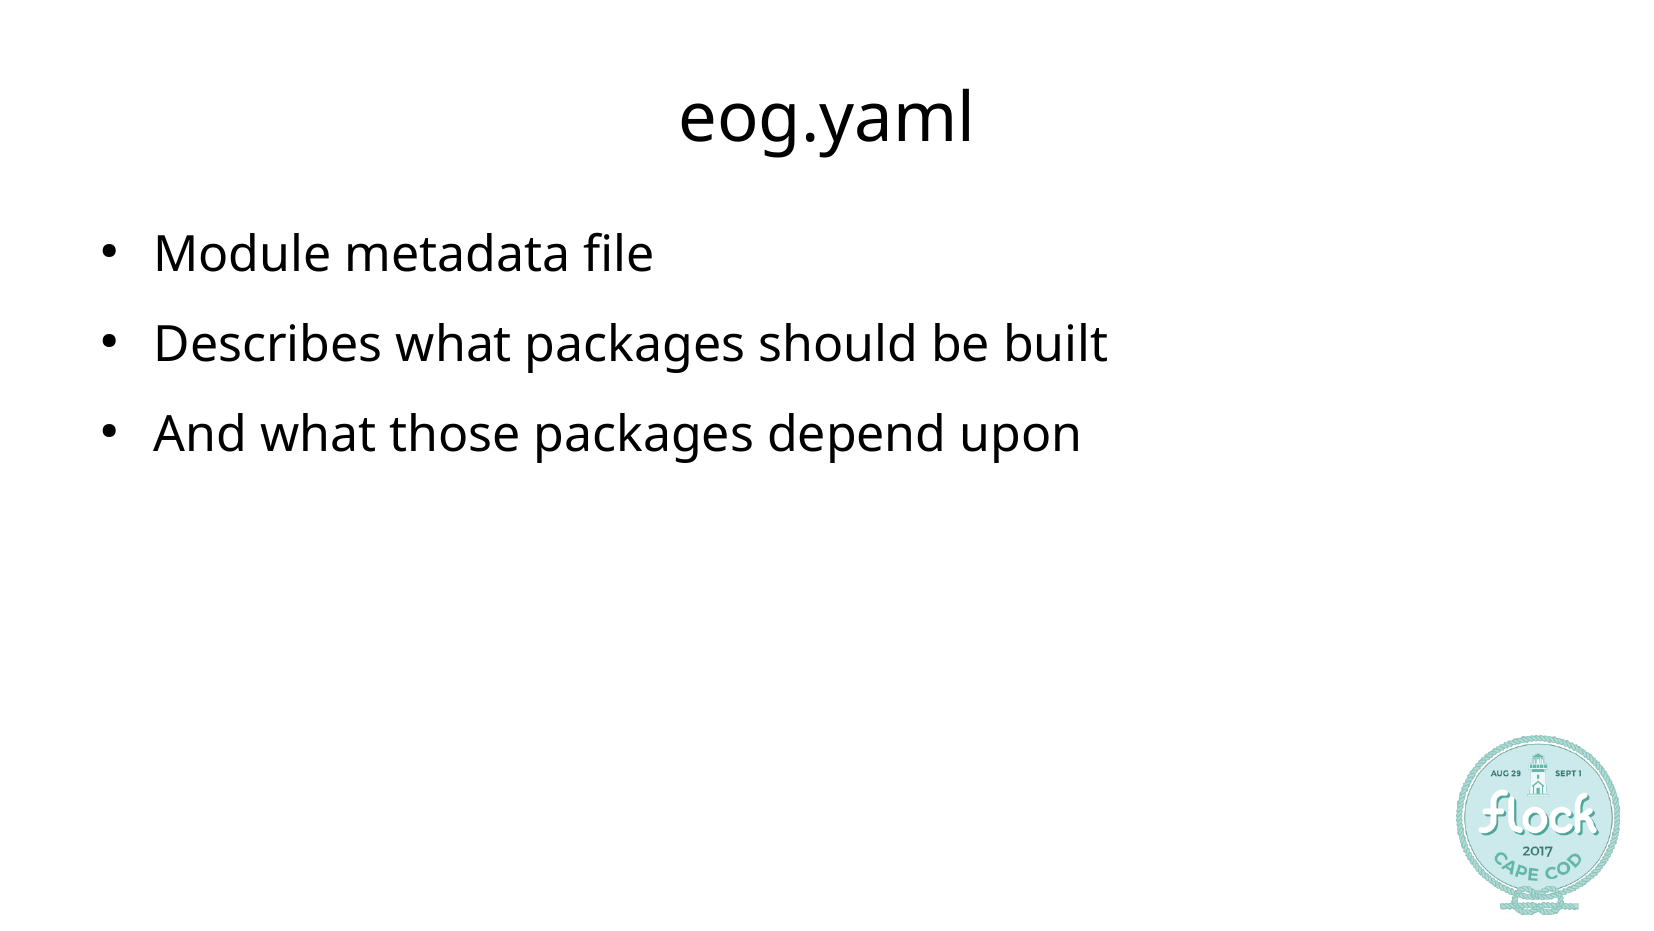

# eog.yaml
Module metadata file
Describes what packages should be built
And what those packages depend upon